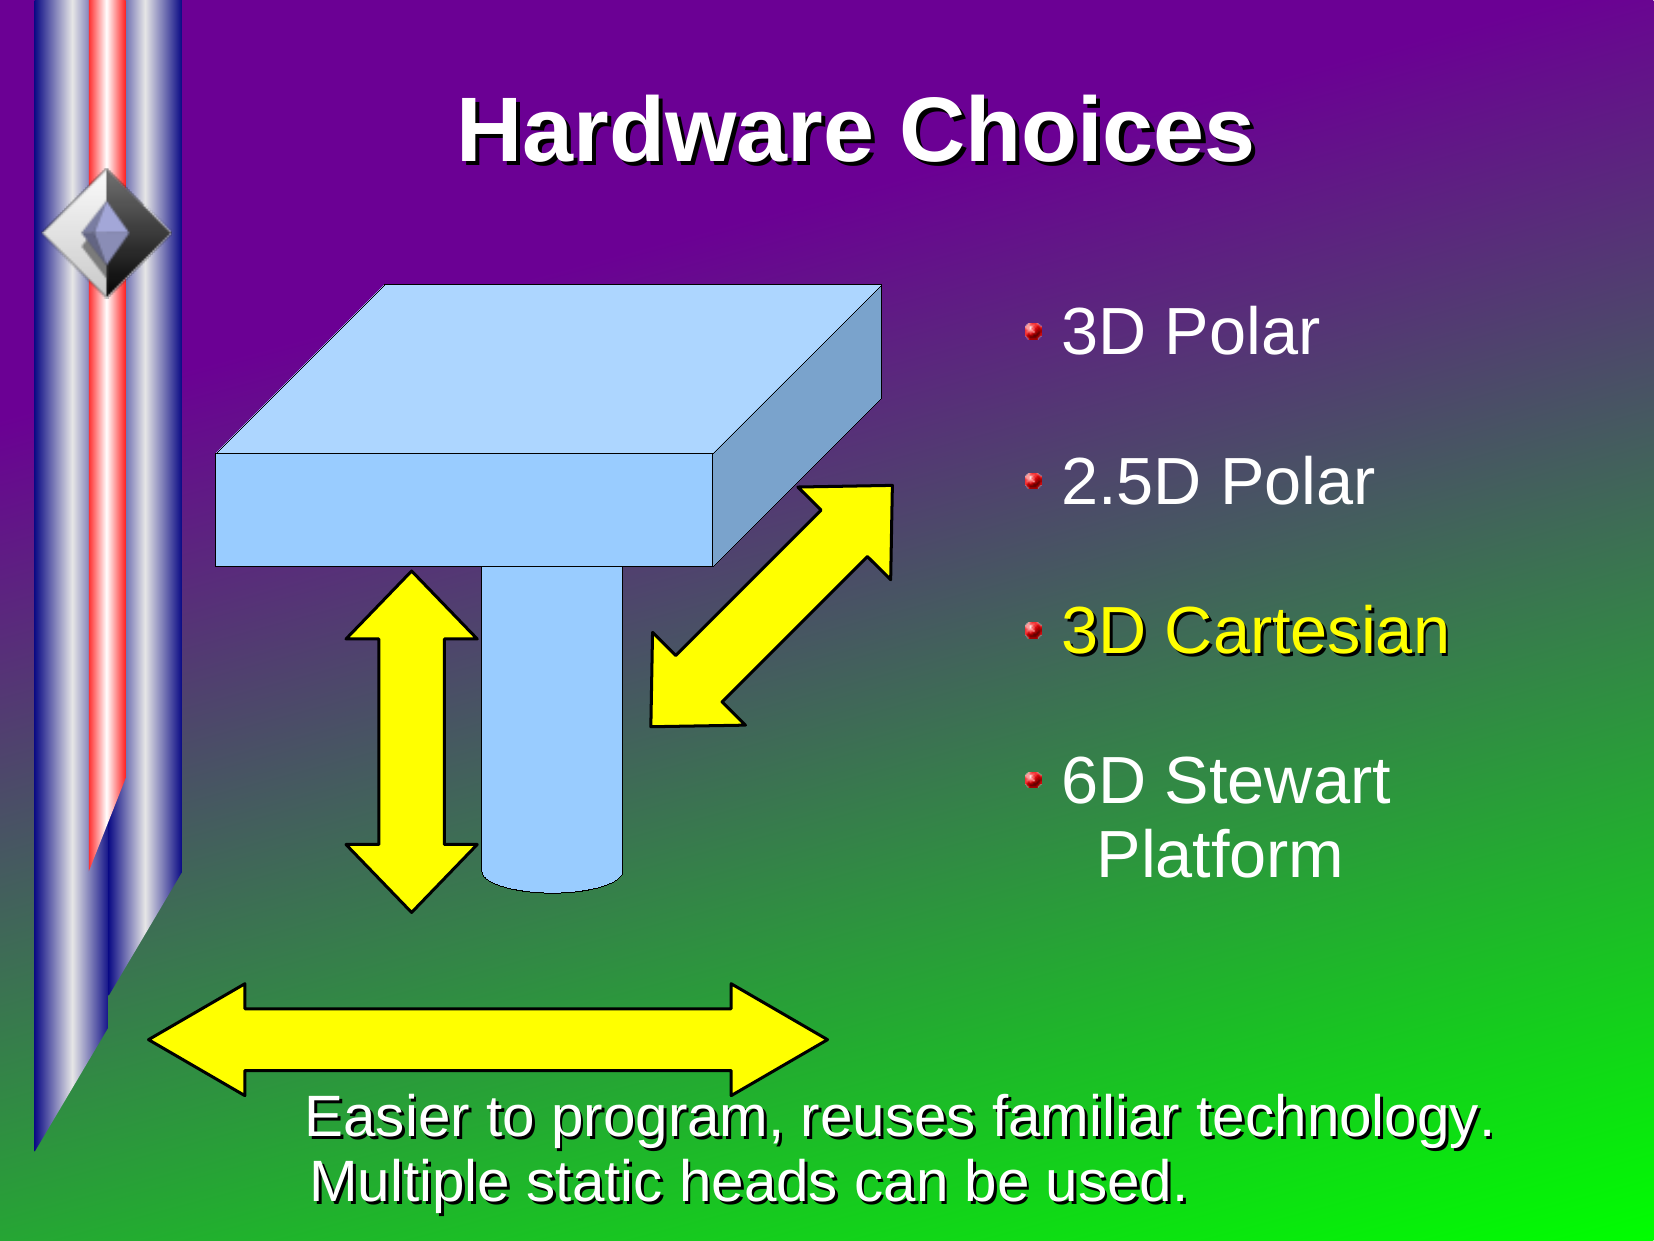

# Hardware Choices
3D Polar
2.5D Polar
3D Cartesian
6D Stewart Platform
Easier to program, reuses familiar technology.
Multiple static heads can be used.